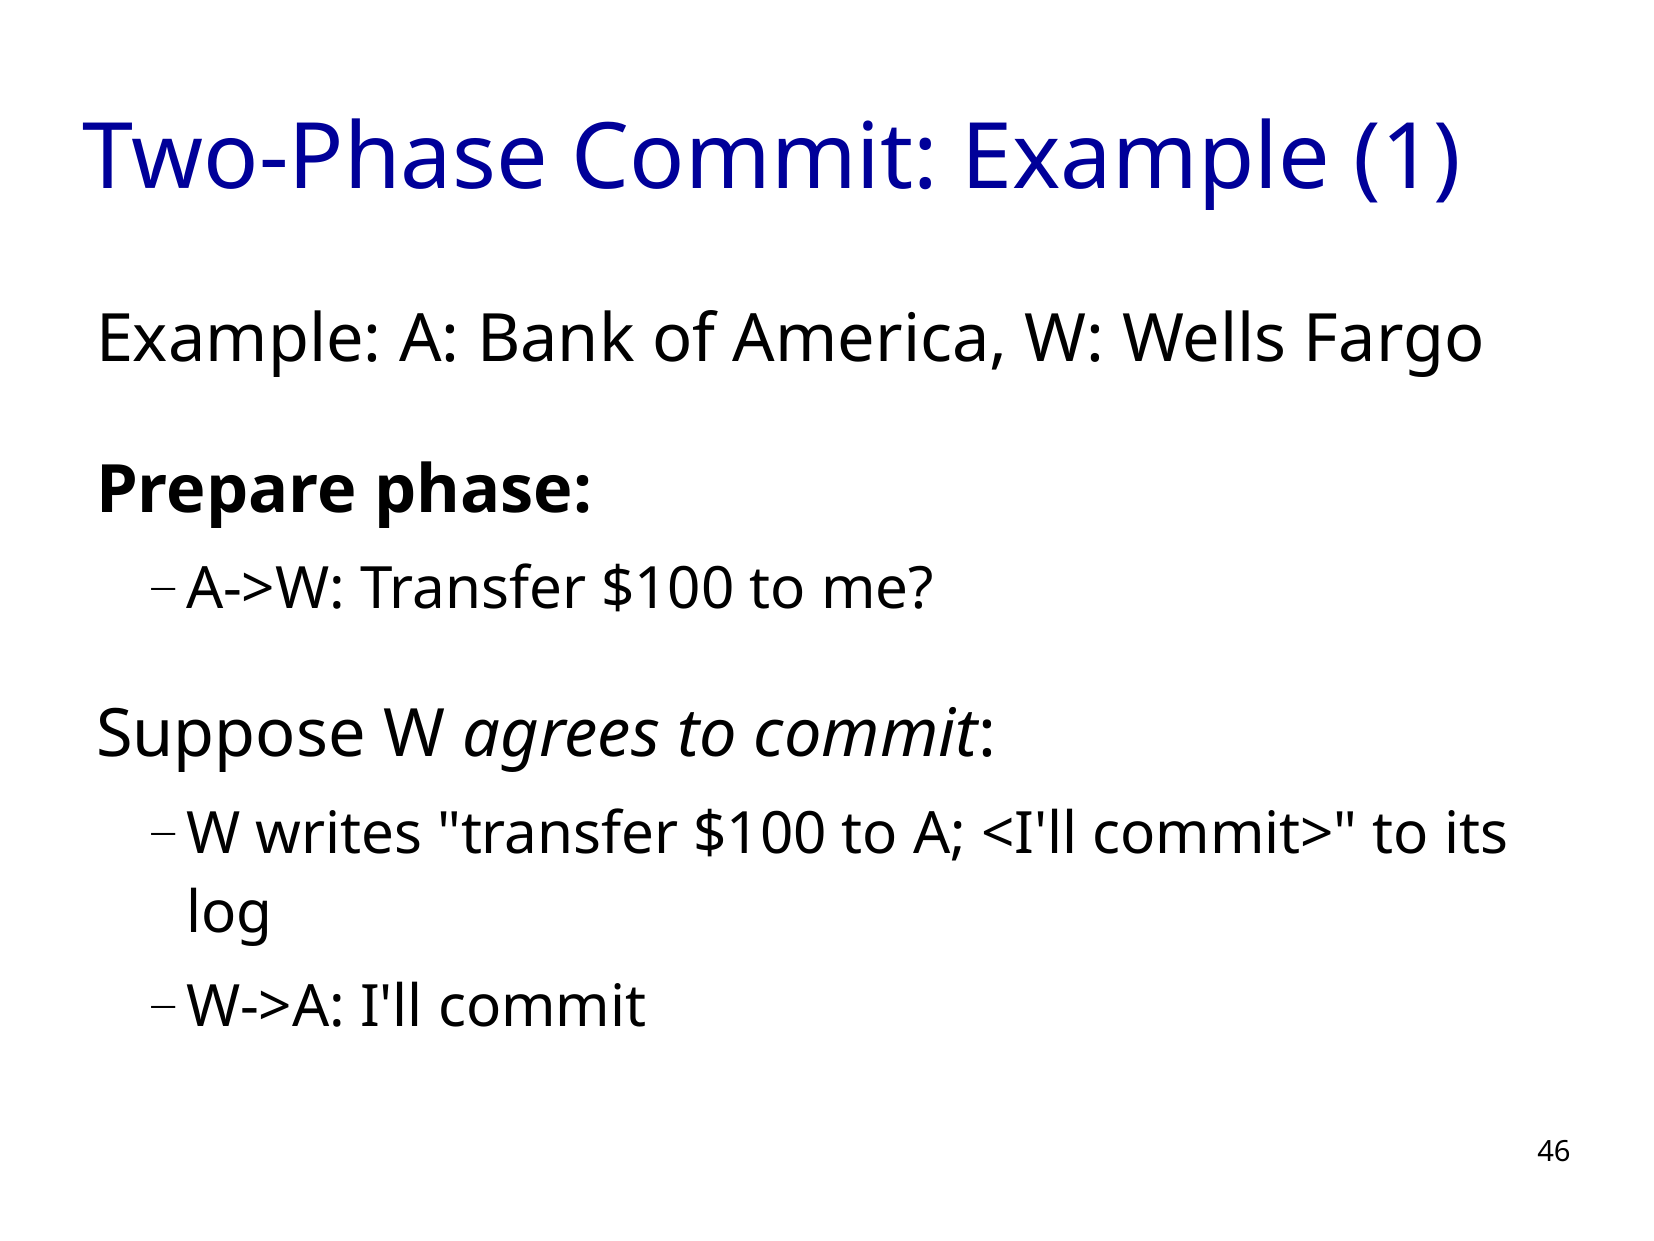

# Two-Phase Commit: Example (1)
Example: A: Bank of America, W: Wells Fargo
Prepare phase:
A->W: Transfer $100 to me?
Suppose W agrees to commit:
W writes "transfer $100 to A; <I'll commit>" to its log
W->A: I'll commit
46